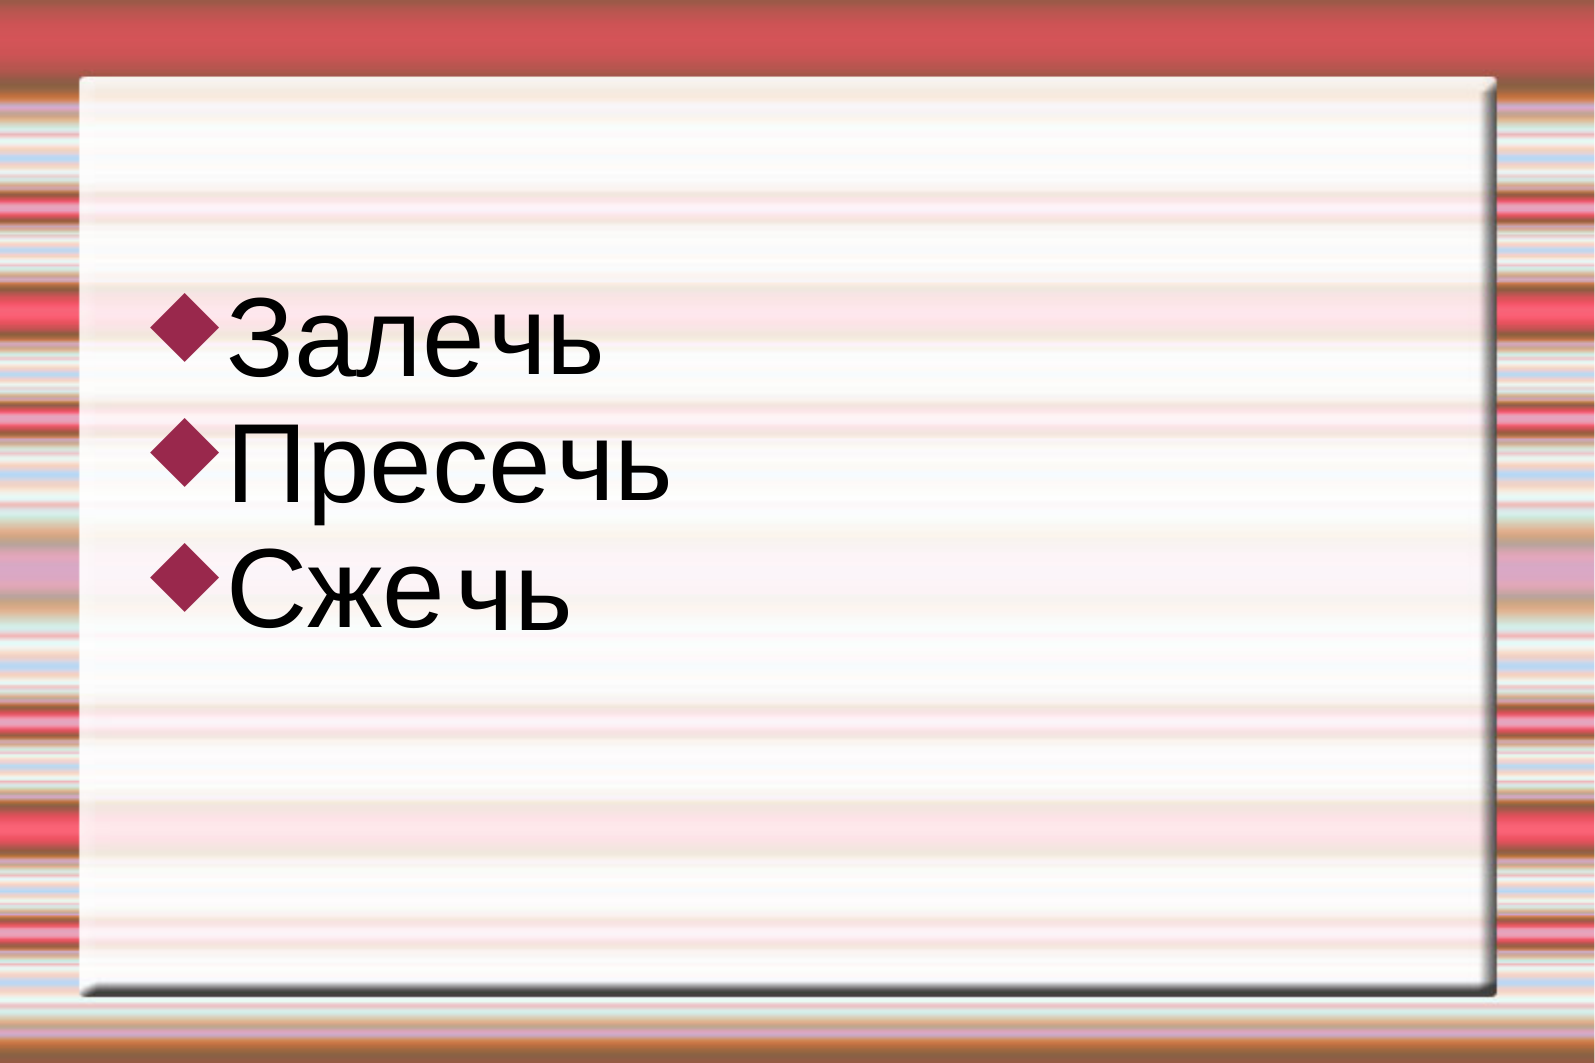

#
чь
Зале
Пресе
Сже
чь
чь